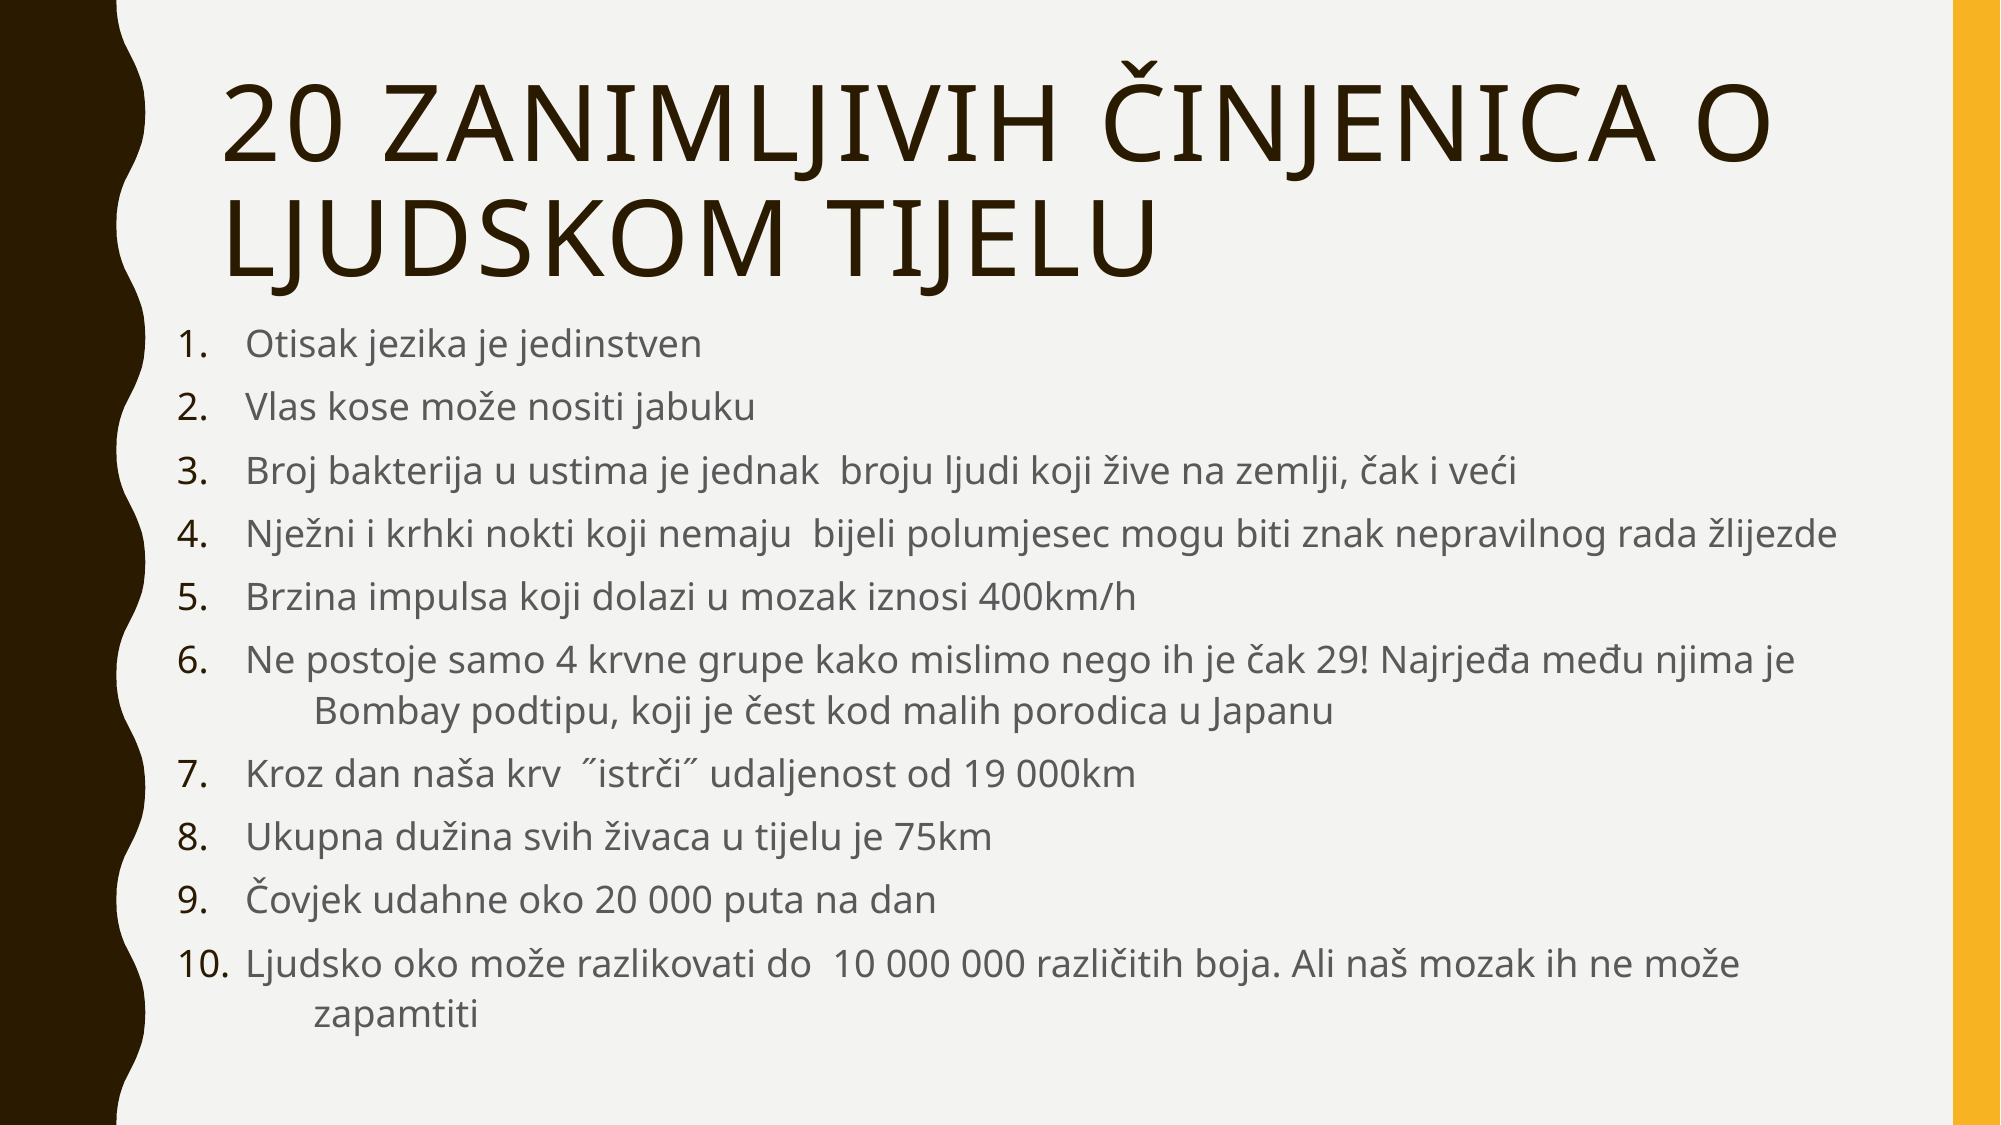

# 20 zanimljivih činjenica o ljudskom tijelu
Otisak jezika je jedinstven
Vlas kose može nositi jabuku
Broj bakterija u ustima je jednak broju ljudi koji žive na zemlji, čak i veći
Nježni i krhki nokti koji nemaju bijeli polumjesec mogu biti znak nepravilnog rada žlijezde
Brzina impulsa koji dolazi u mozak iznosi 400km/h
Ne postoje samo 4 krvne grupe kako mislimo nego ih je čak 29! Najrjeđa među njima je Bombay podtipu, koji je čest kod malih porodica u Japanu
Kroz dan naša krv ˝istrči˝ udaljenost od 19 000km
Ukupna dužina svih živaca u tijelu je 75km
Čovjek udahne oko 20 000 puta na dan
Ljudsko oko može razlikovati do 10 000 000 različitih boja. Ali naš mozak ih ne može zapamtiti